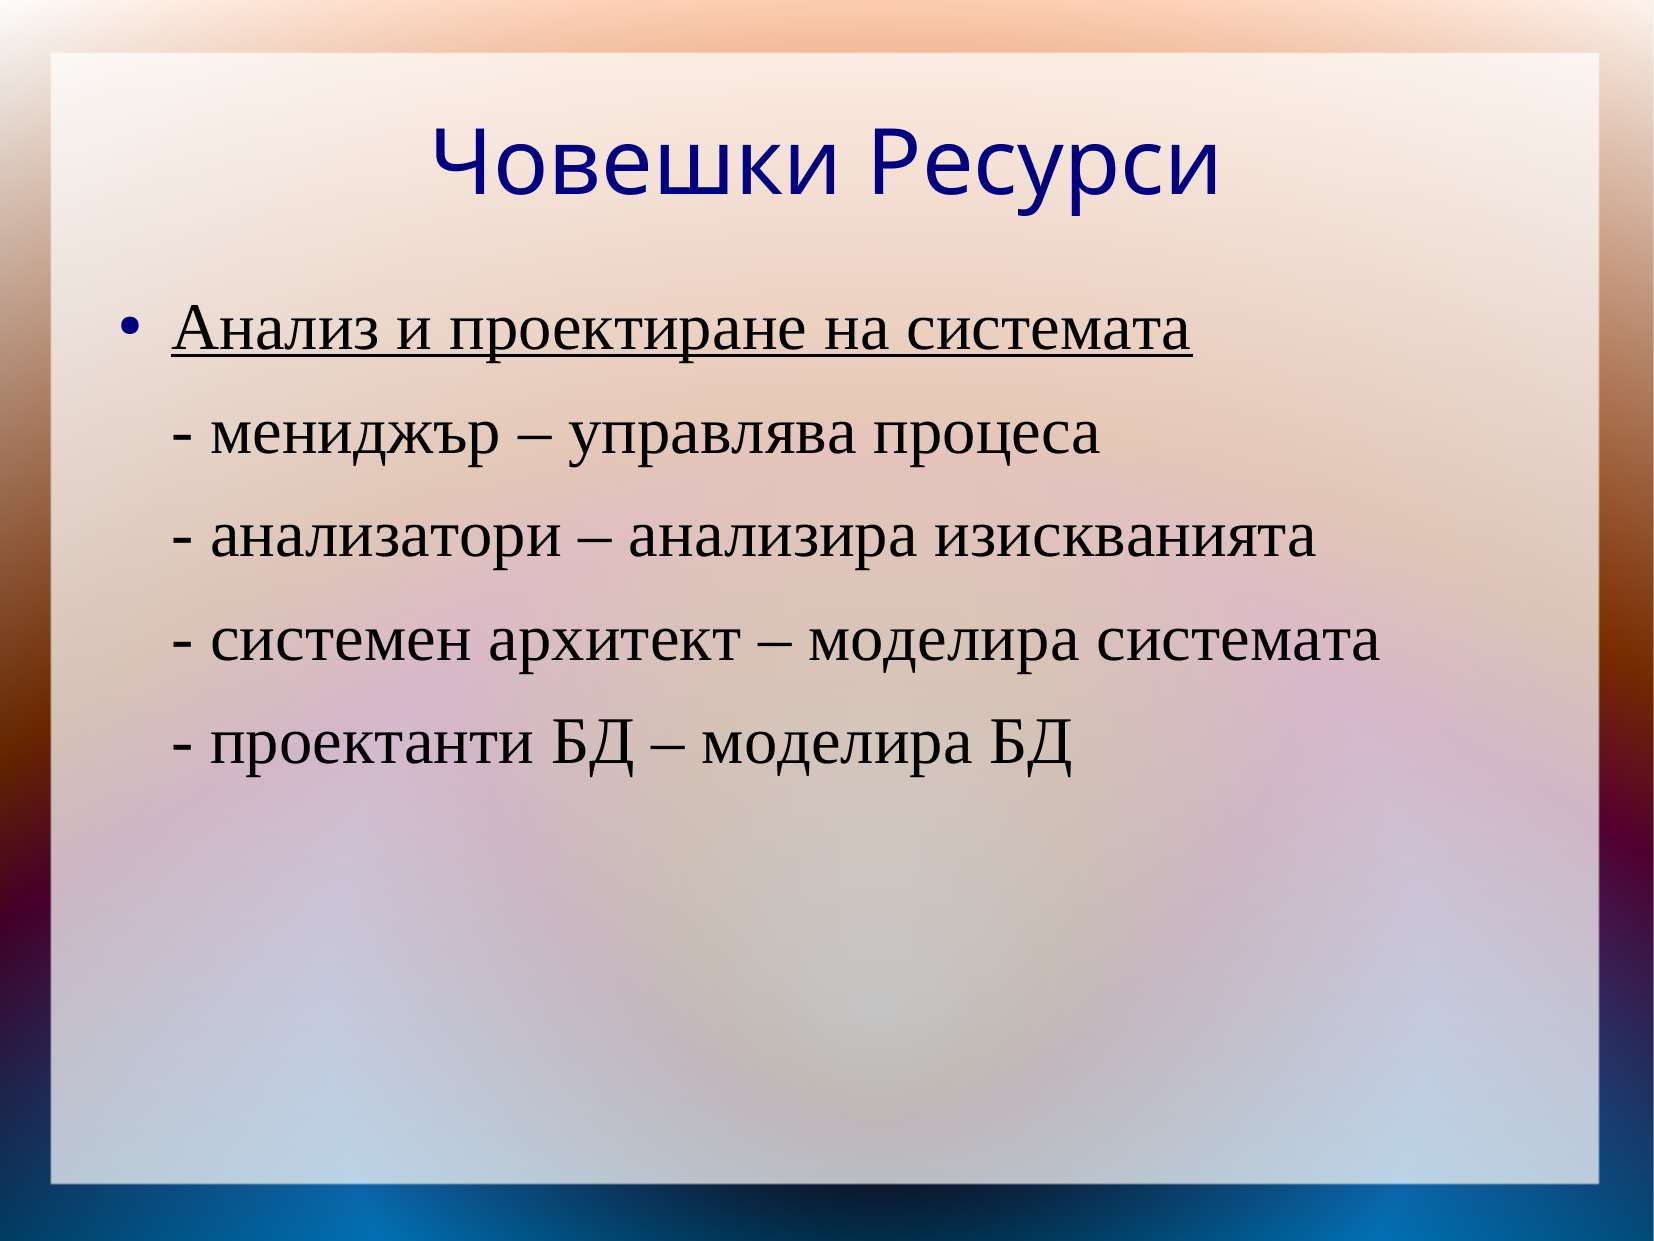

# Човешки Ресурси
Анализ и проектиране на системата
- мениджър – управлява процеса
- анализатори – анализира изискванията
- системен архитект – моделира системата
- проектанти БД – моделира БД